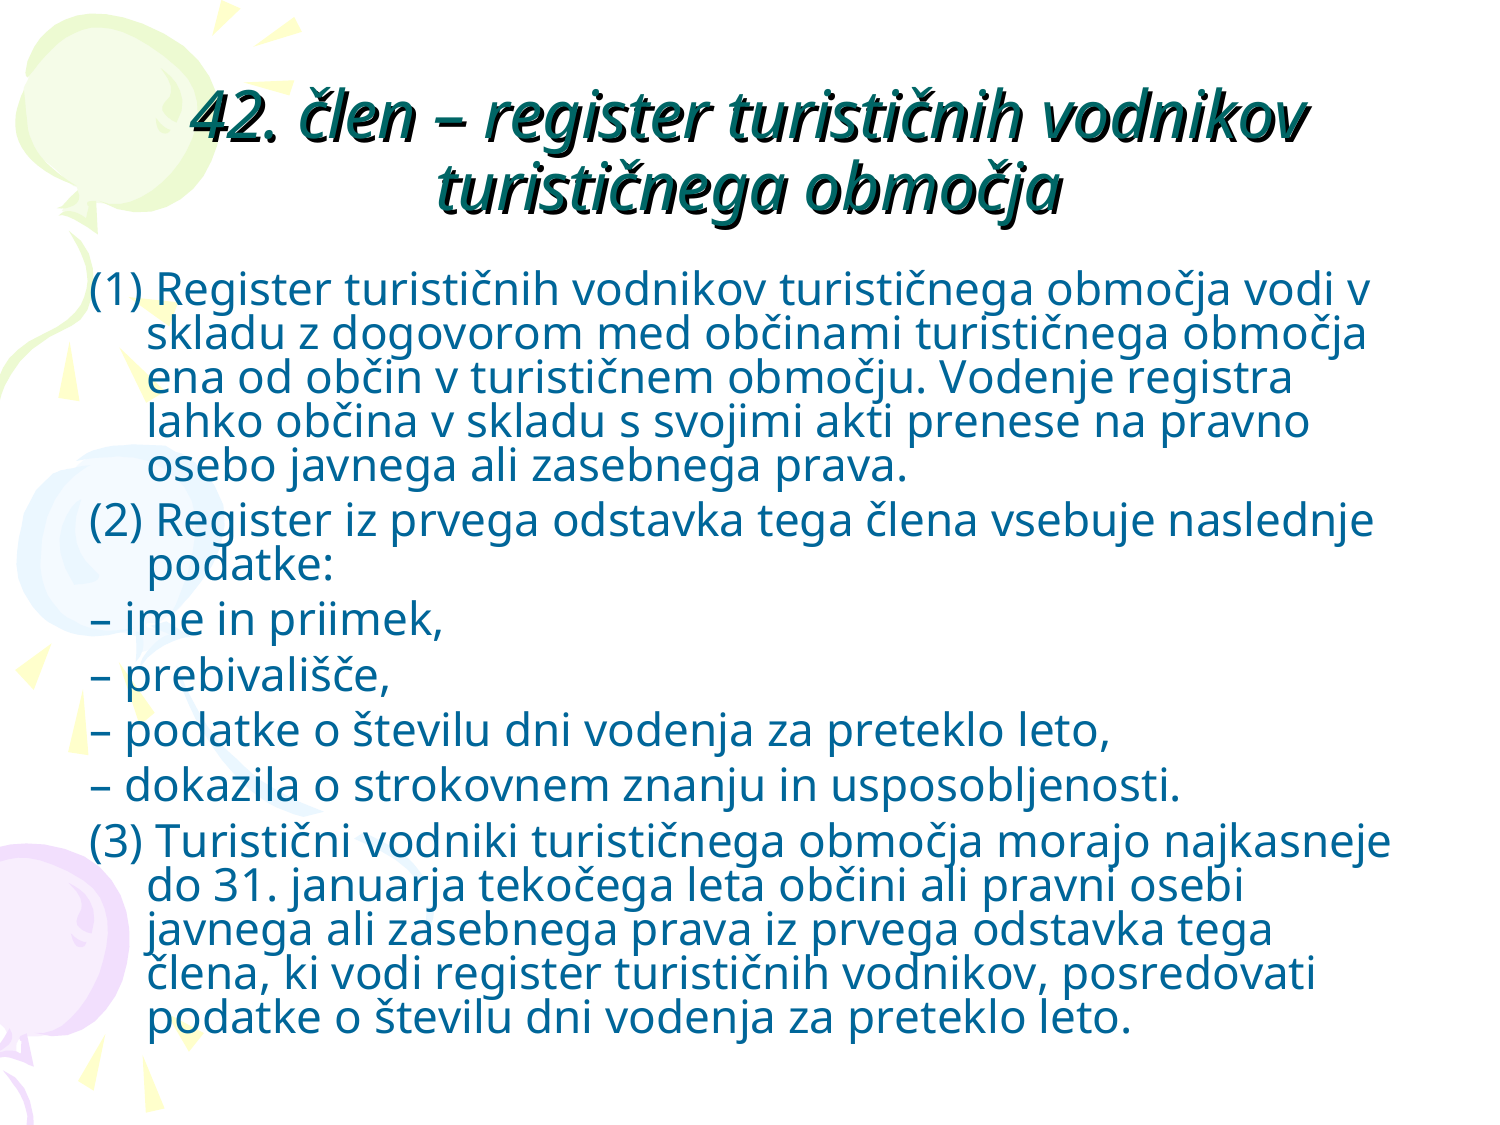

# 42. člen – register turističnih vodnikov turističnega območja
(1) Register turističnih vodnikov turističnega območja vodi v skladu z dogovorom med občinami turističnega območja ena od občin v turističnem območju. Vodenje registra lahko občina v skladu s svojimi akti prenese na pravno osebo javnega ali zasebnega prava.
(2) Register iz prvega odstavka tega člena vsebuje naslednje podatke:
– ime in priimek,
– prebivališče,
– podatke o številu dni vodenja za preteklo leto,
– dokazila o strokovnem znanju in usposobljenosti.
(3) Turistični vodniki turističnega območja morajo najkasneje do 31. januarja tekočega leta občini ali pravni osebi javnega ali zasebnega prava iz prvega odstavka tega člena, ki vodi register turističnih vodnikov, posredovati podatke o številu dni vodenja za preteklo leto.